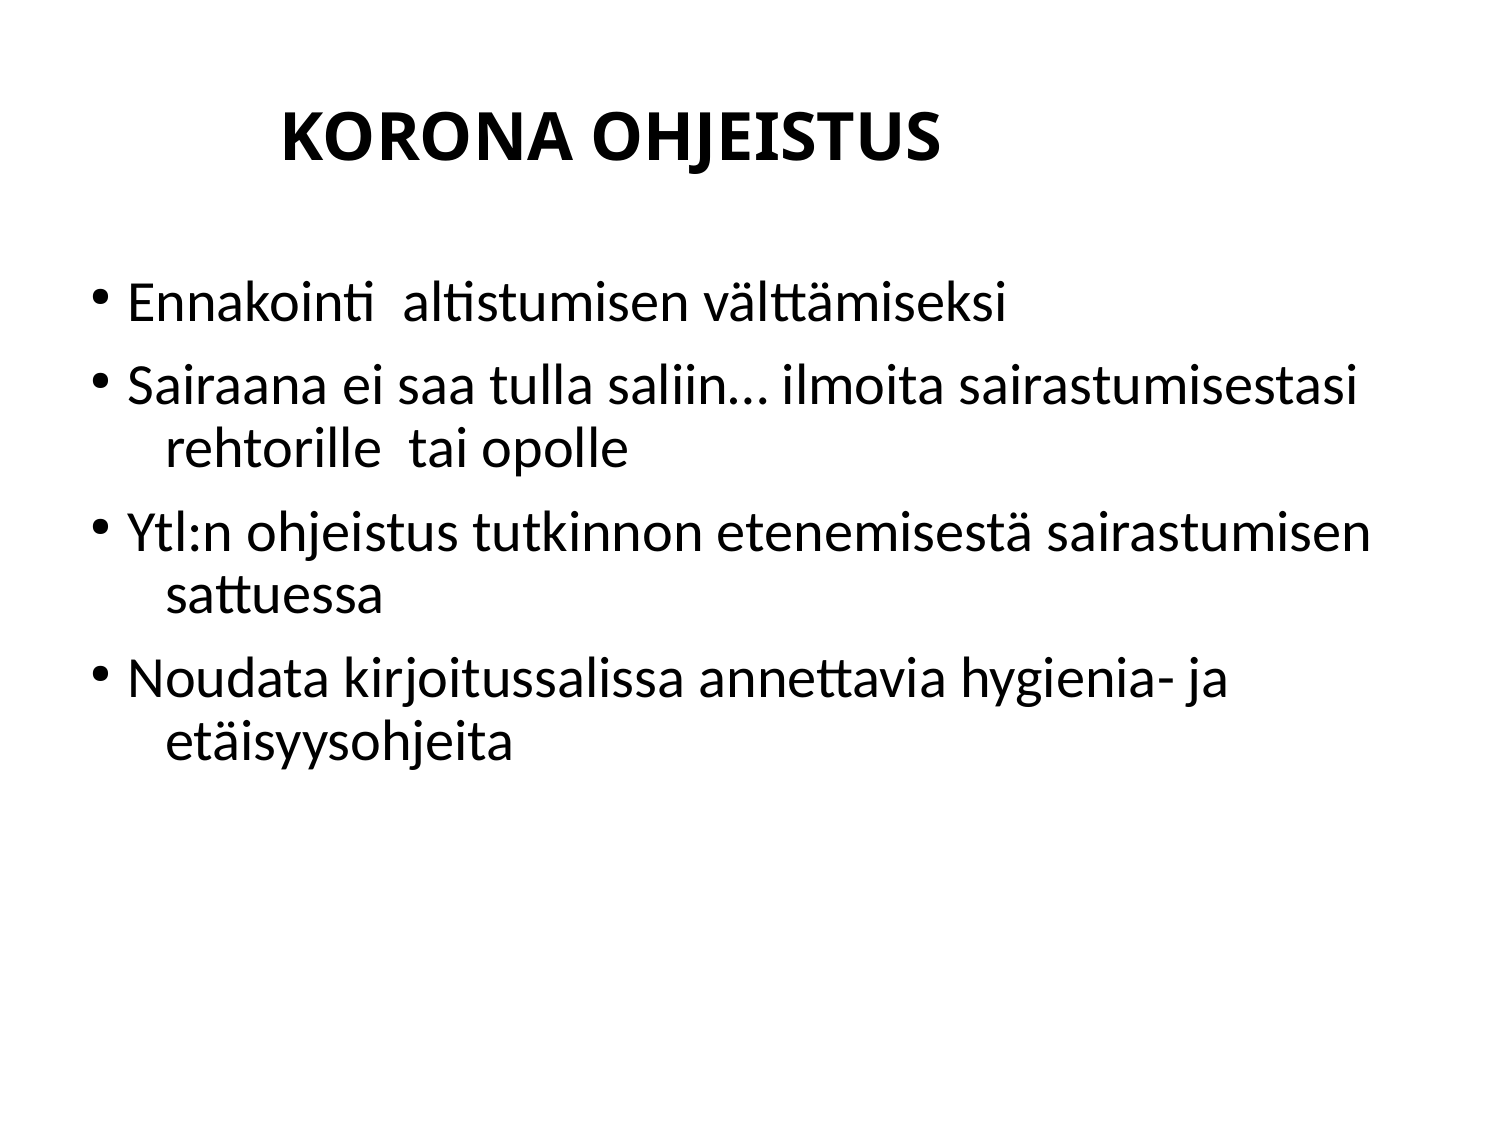

# KORONA OHJEISTUS
Ennakointi altistumisen välttämiseksi
Sairaana ei saa tulla saliin… ilmoita sairastumisestasi rehtorille tai opolle
Ytl:n ohjeistus tutkinnon etenemisestä sairastumisen sattuessa
Noudata kirjoitussalissa annettavia hygienia- ja etäisyysohjeita